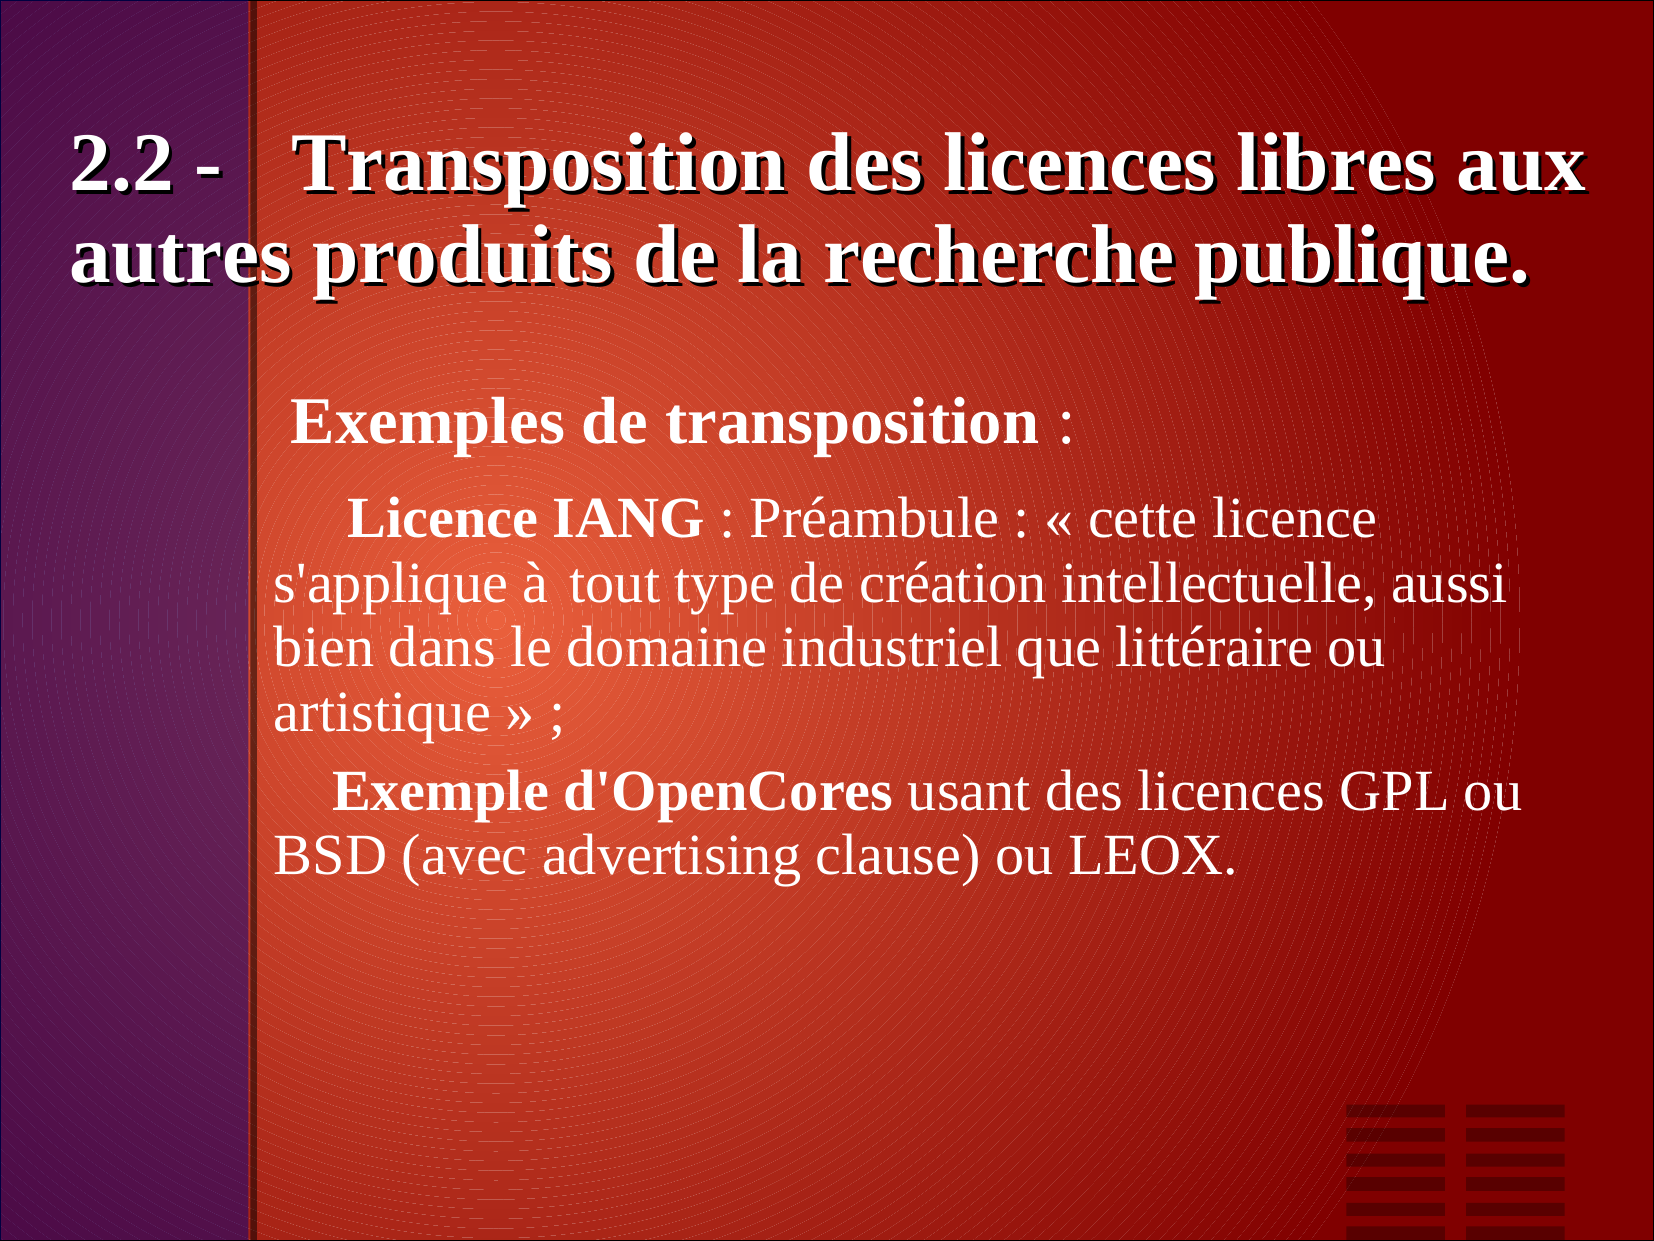

# 2.2 - 	Transposition des licences libres aux autres produits de la recherche publique.
 Exemples de transposition :
	Licence IANG : Préambule : « cette licence 		s'applique à 	tout type de création intellectuelle, aussi bien dans le domaine industriel que littéraire ou artistique » ;
 Exemple d'OpenCores usant des licences GPL ou BSD (avec advertising clause) ou LEOX.